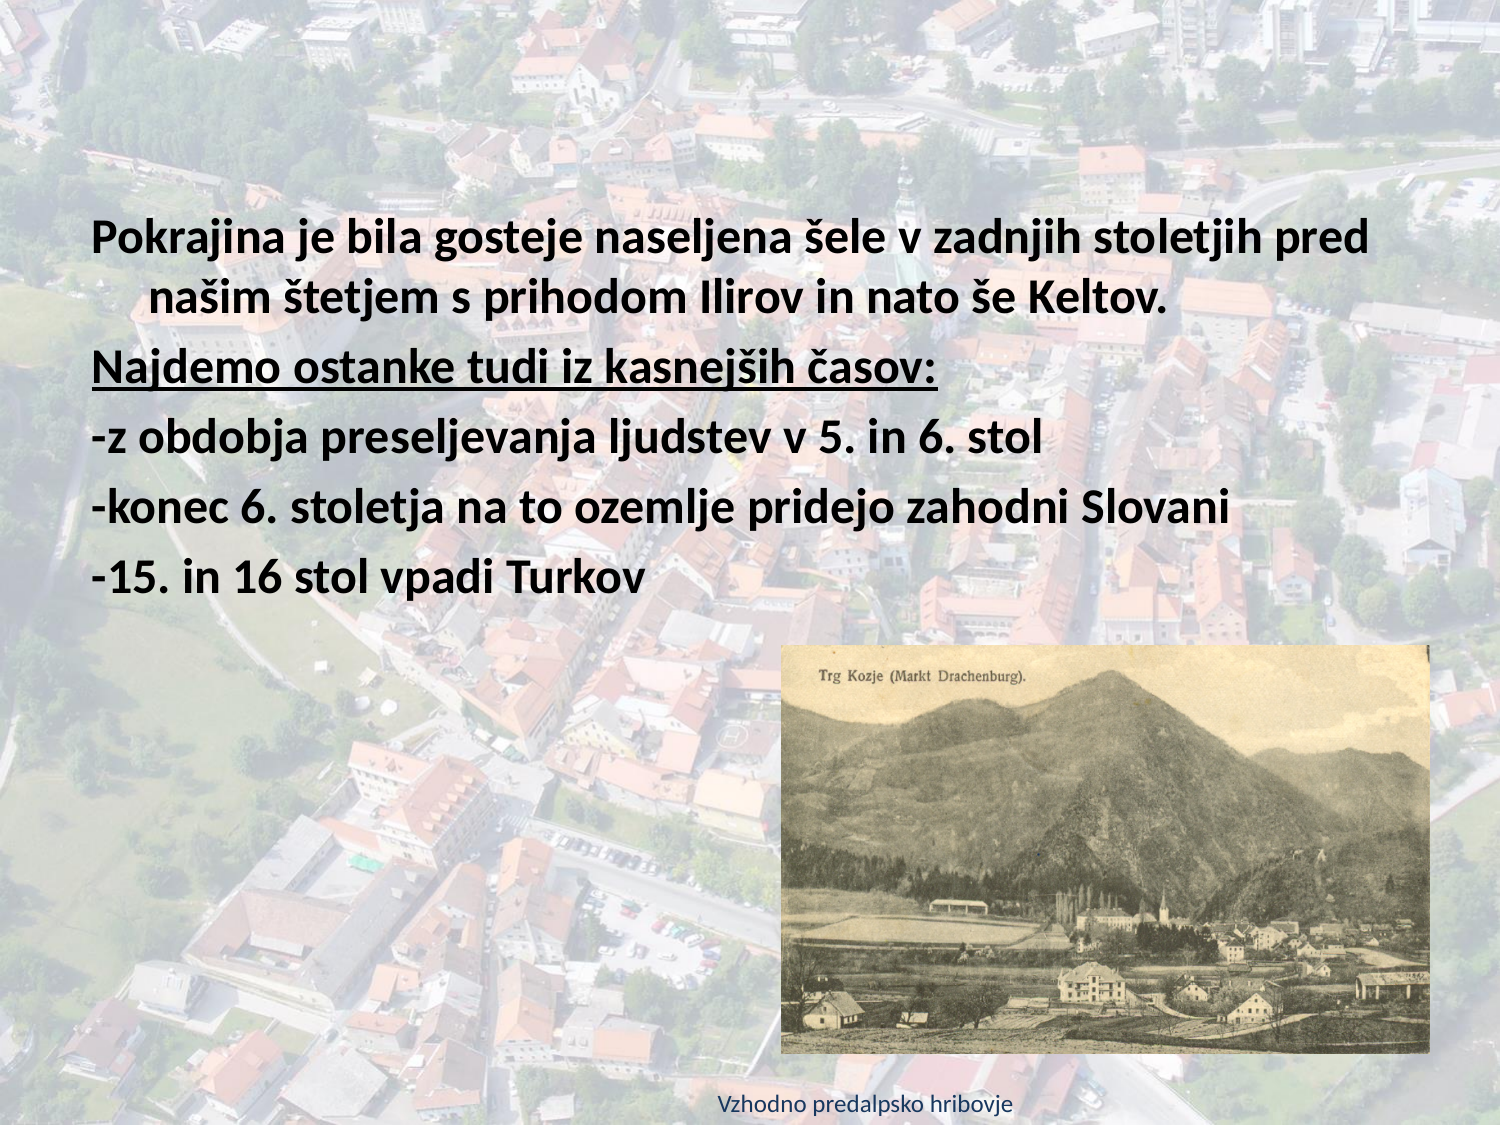

# Pokrajina je bila gosteje naseljena šele v zadnjih stoletjih pred našim štetjem s prihodom Ilirov in nato še Keltov.
Najdemo ostanke tudi iz kasnejših časov:
-z obdobja preseljevanja ljudstev v 5. in 6. stol
-konec 6. stoletja na to ozemlje pridejo zahodni Slovani
-15. in 16 stol vpadi Turkov
Vzhodno predalpsko hribovje